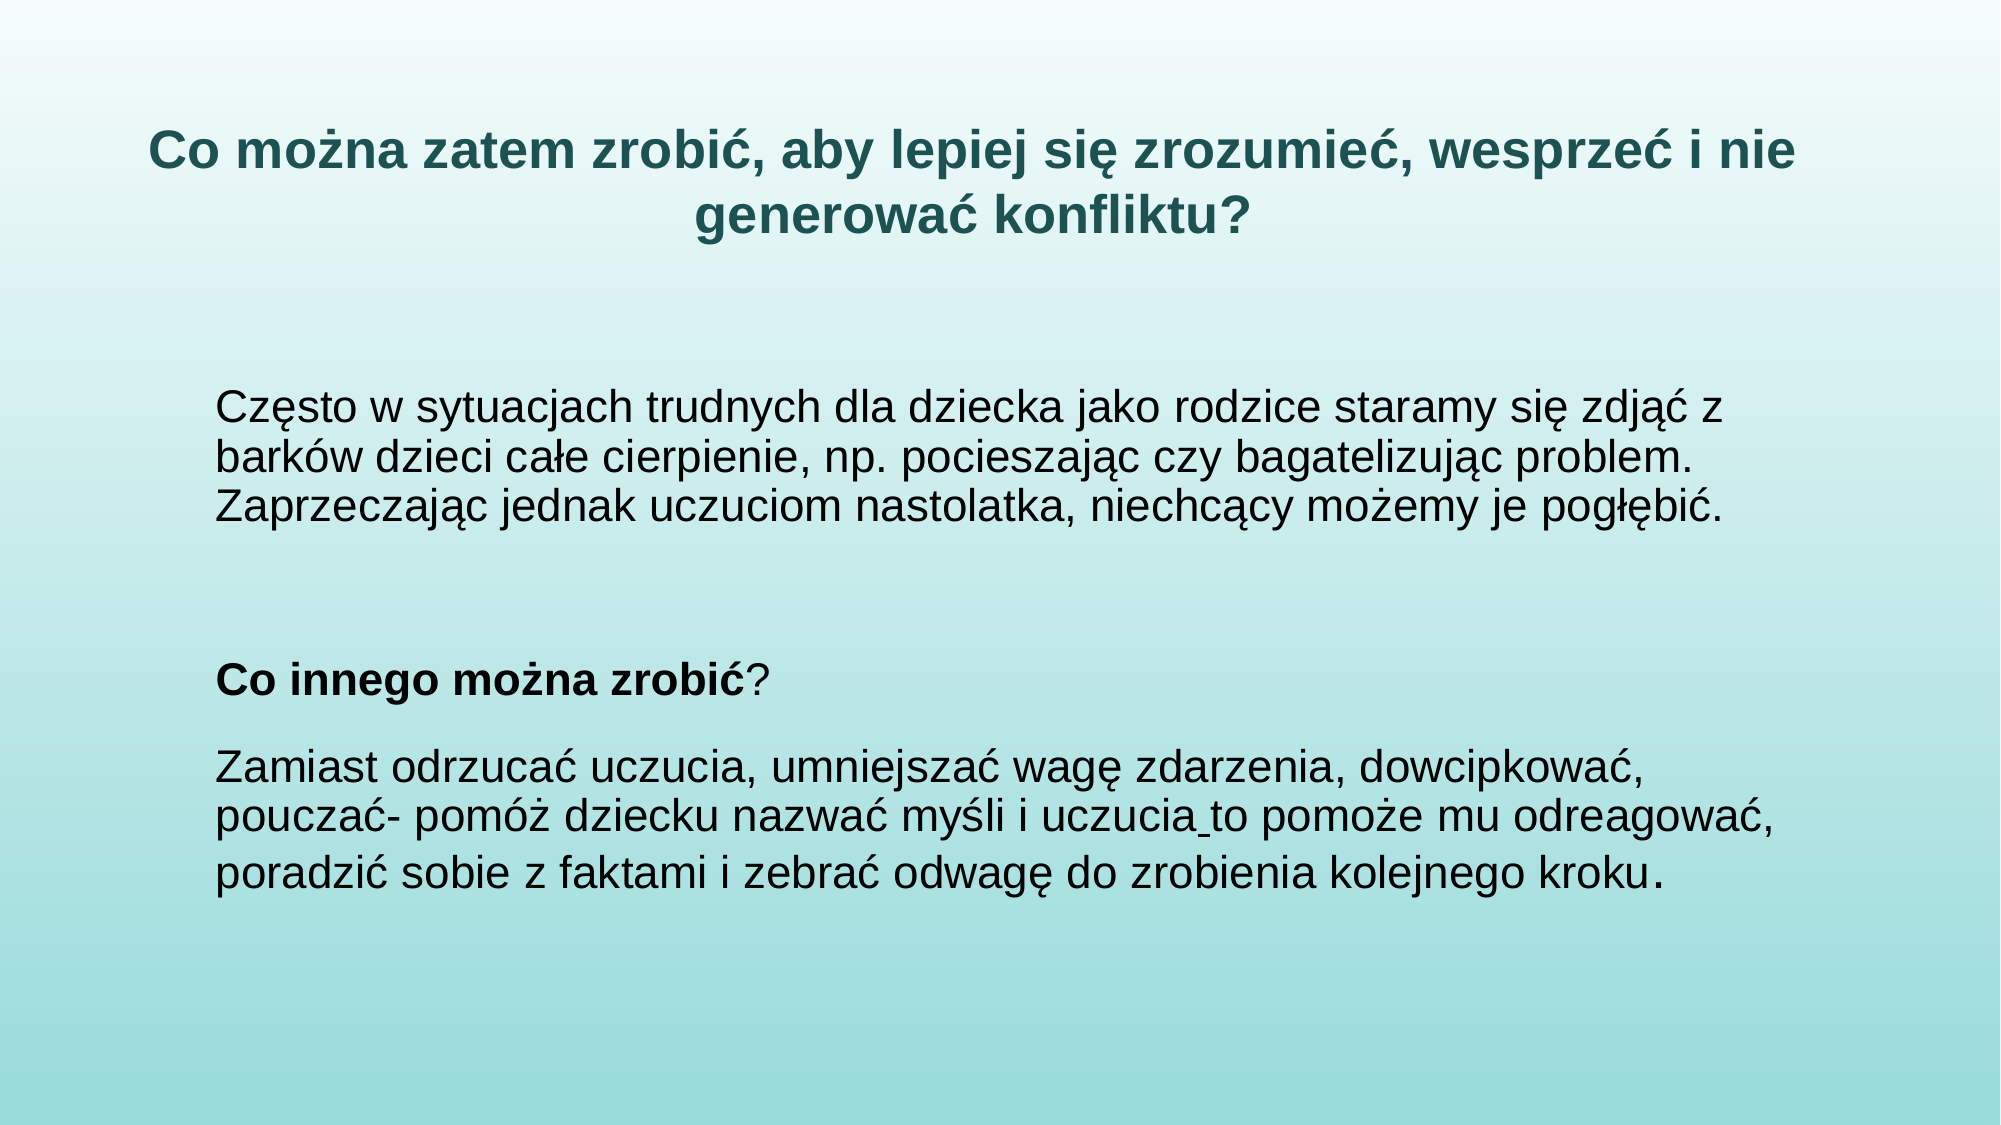

Co można zatem zrobić, aby lepiej się zrozumieć, wesprzeć i nie generować konfliktu?
Często w sytuacjach trudnych dla dziecka jako rodzice staramy się zdjąć z barków dzieci całe cierpienie, np. pocieszając czy bagatelizując problem. Zaprzeczając jednak uczuciom nastolatka, niechcący możemy je pogłębić.
Co innego można zrobić?
Zamiast odrzucać uczucia, umniejszać wagę zdarzenia, dowcipkować, pouczać- pomóż dziecku nazwać myśli i uczucia to pomoże mu odreagować, poradzić sobie z faktami i zebrać odwagę do zrobienia kolejnego kroku.